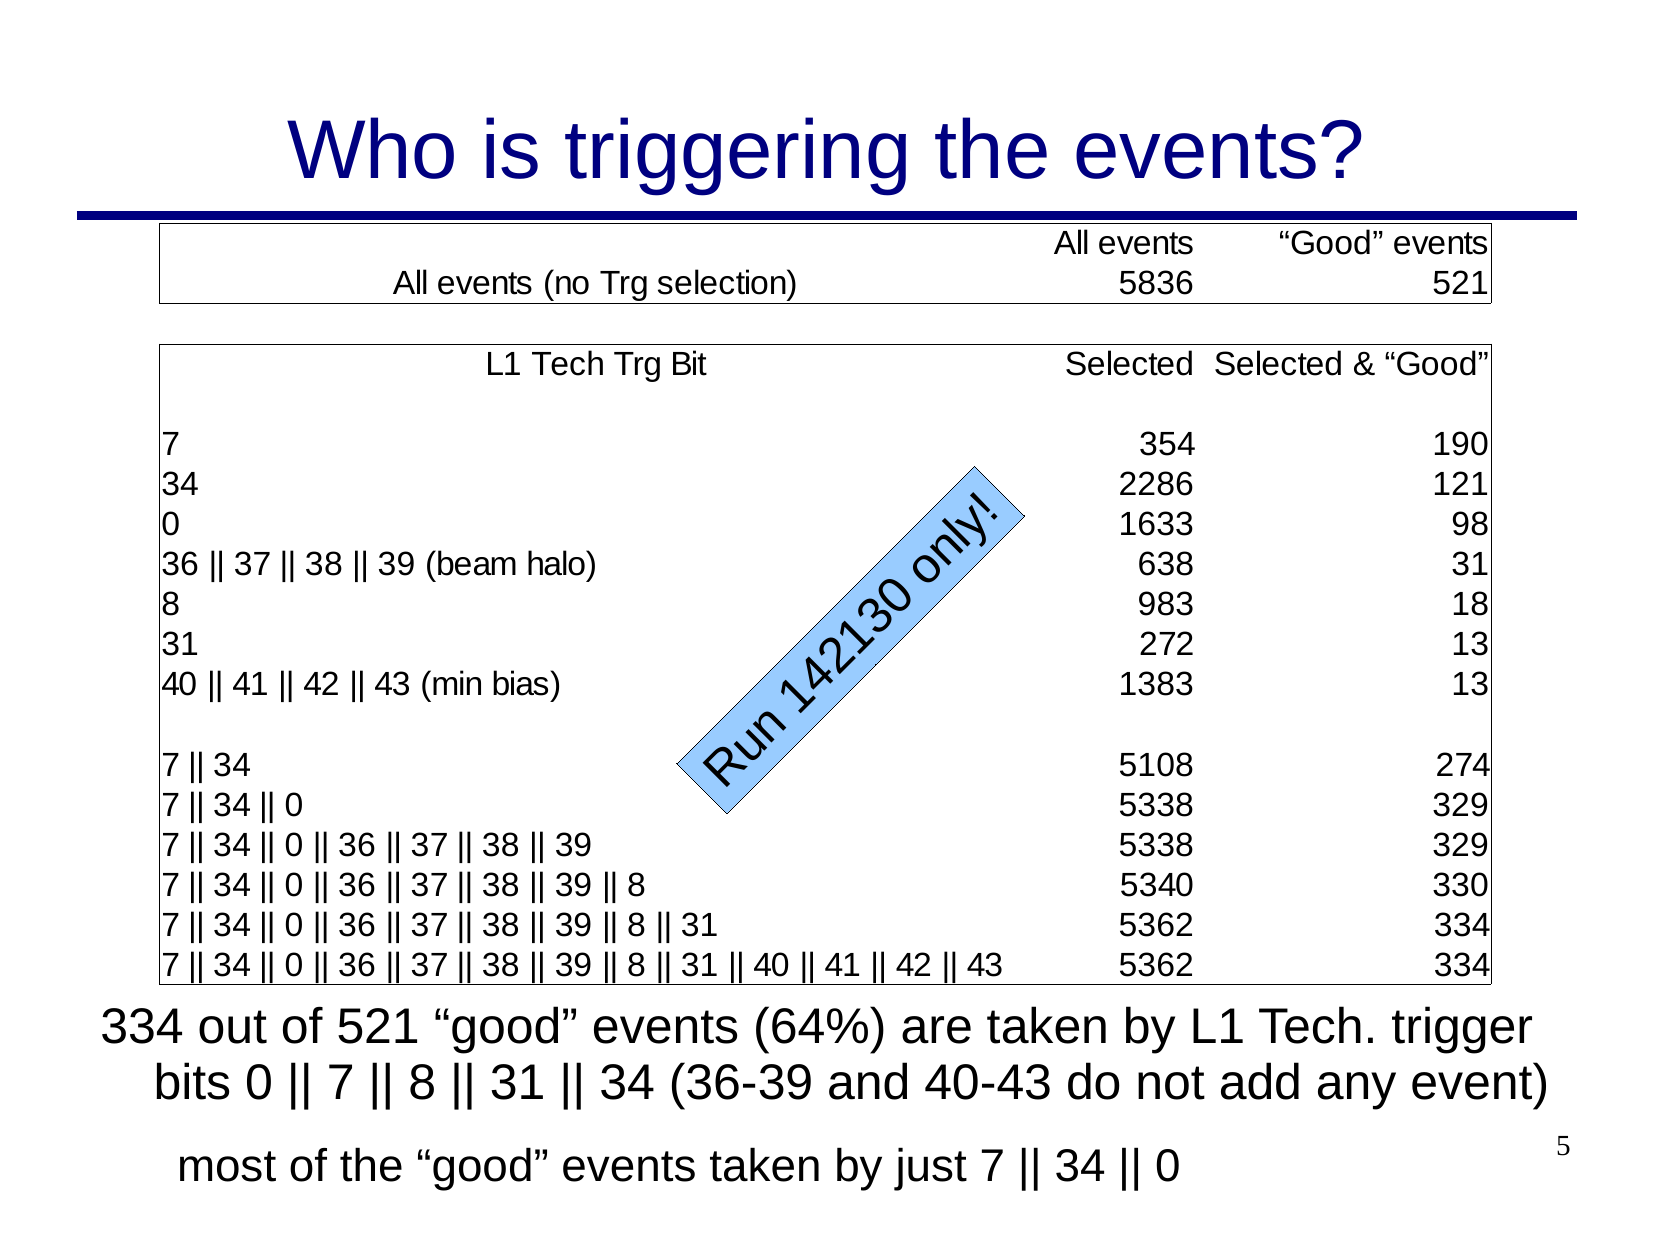

# Who is triggering the events?
Run 142130 only!
334 out of 521 “good” events (64%) are taken by L1 Tech. trigger bits 0 || 7 || 8 || 31 || 34 (36-39 and 40-43 do not add any event)
most of the “good” events taken by just 7 || 34 || 0
5